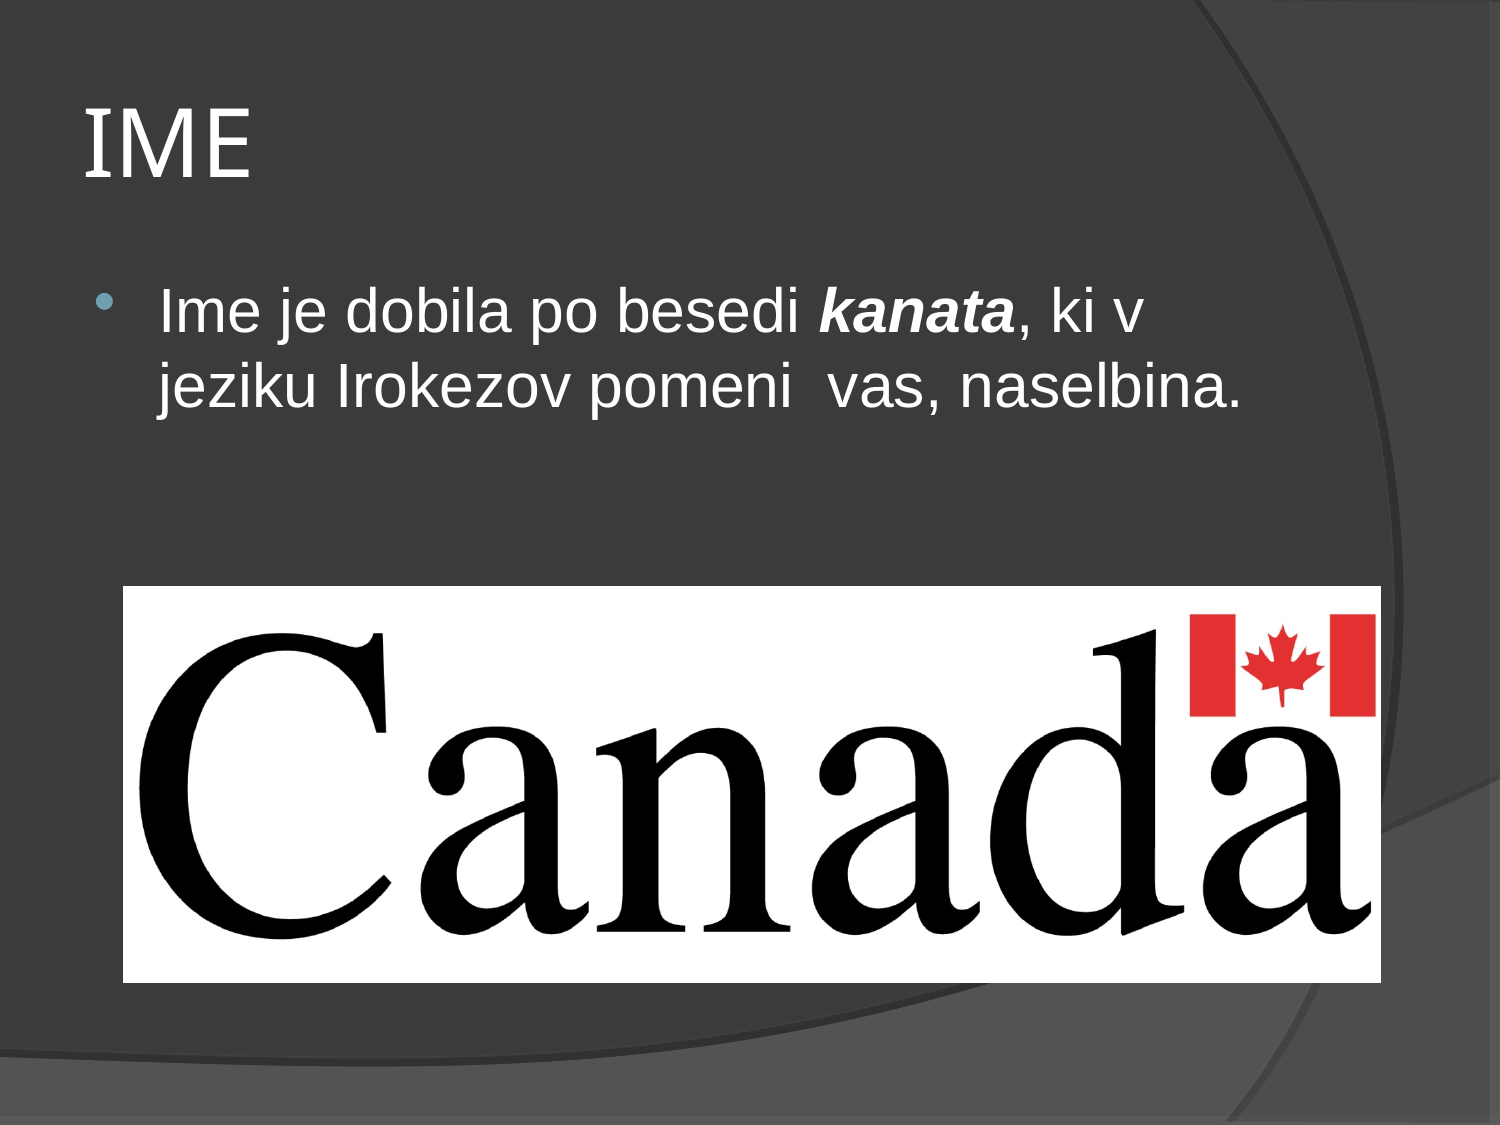

# IME
Ime je dobila po besedi kanata, ki v jeziku Irokezov pomeni  vas, naselbina.